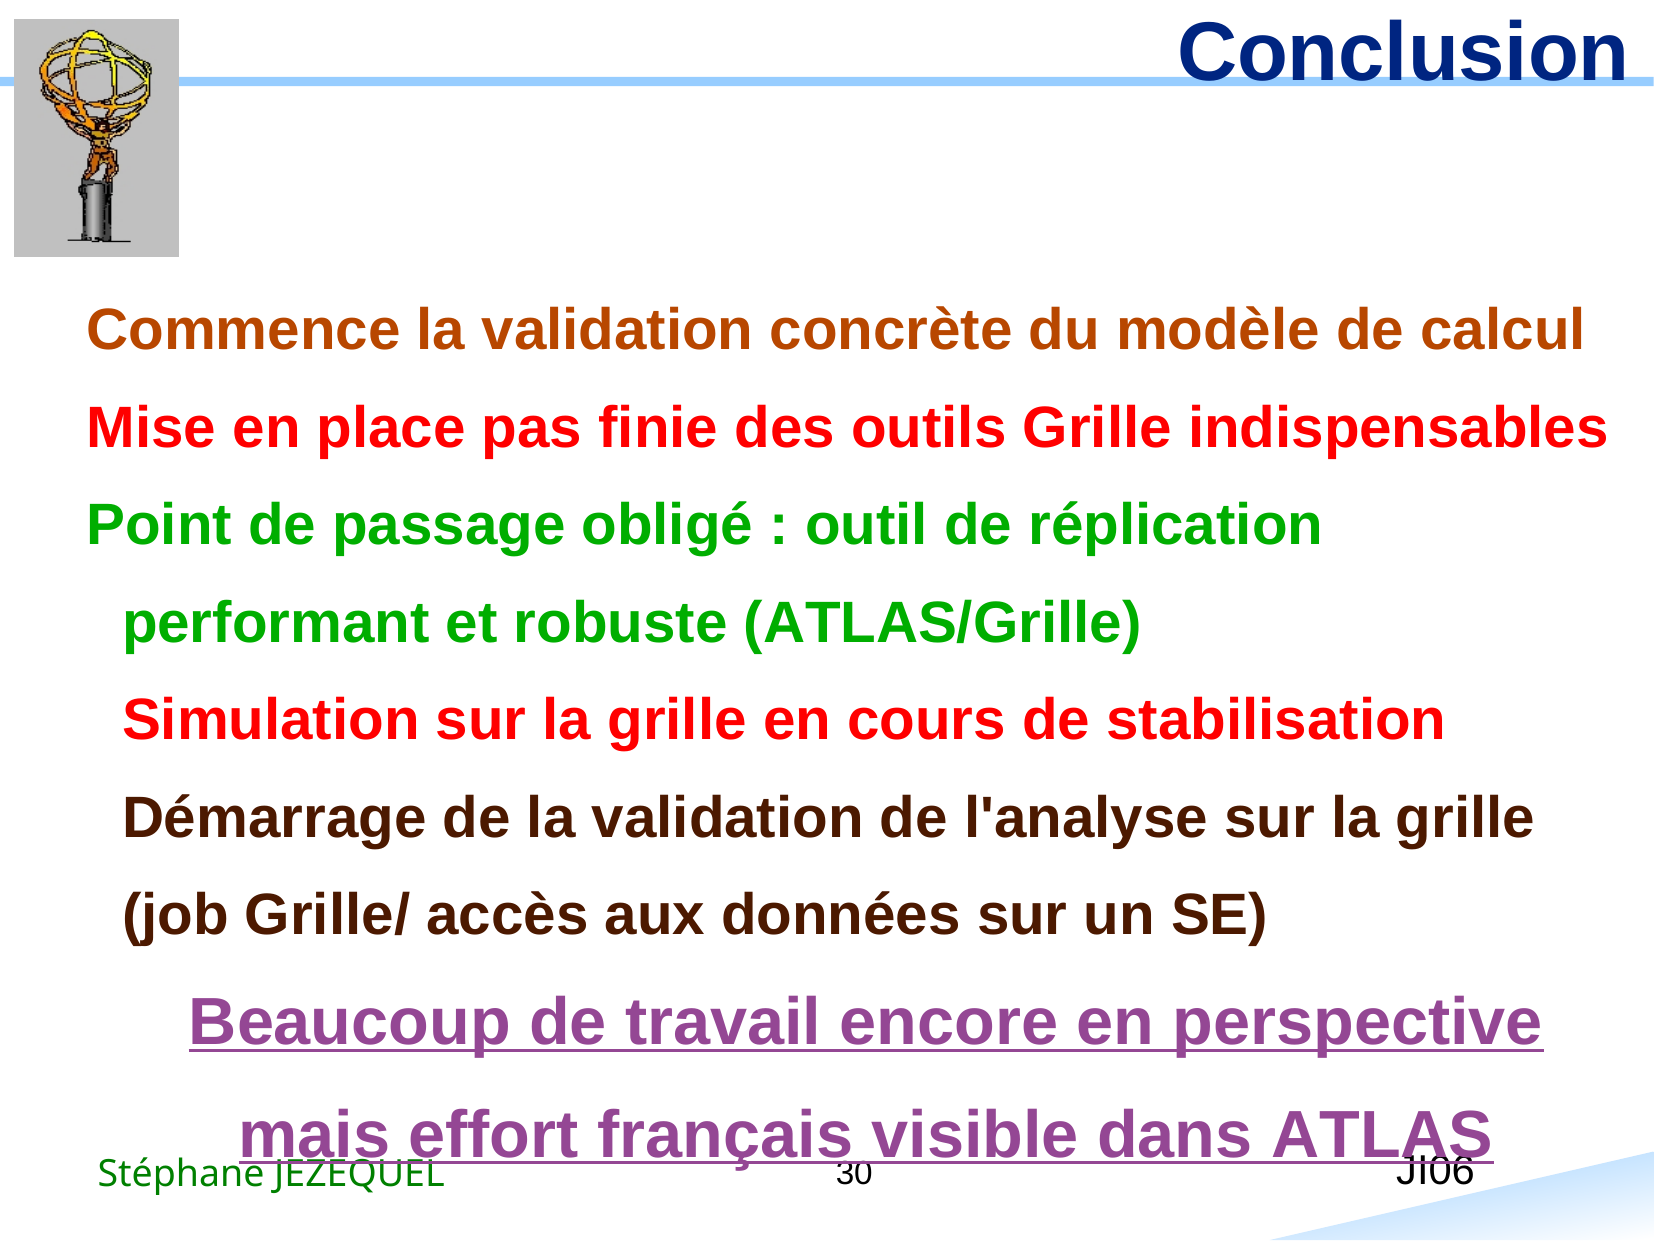

# Conclusion
Commence la validation concrète du modèle de calcul
Mise en place pas finie des outils Grille indispensables
Point de passage obligé : outil de réplication
performant et robuste (ATLAS/Grille)
Simulation sur la grille en cours de stabilisation
Démarrage de la validation de l'analyse sur la grille
(job Grille/ accès aux données sur un SE)
Beaucoup de travail encore en perspective
mais effort français visible dans ATLAS